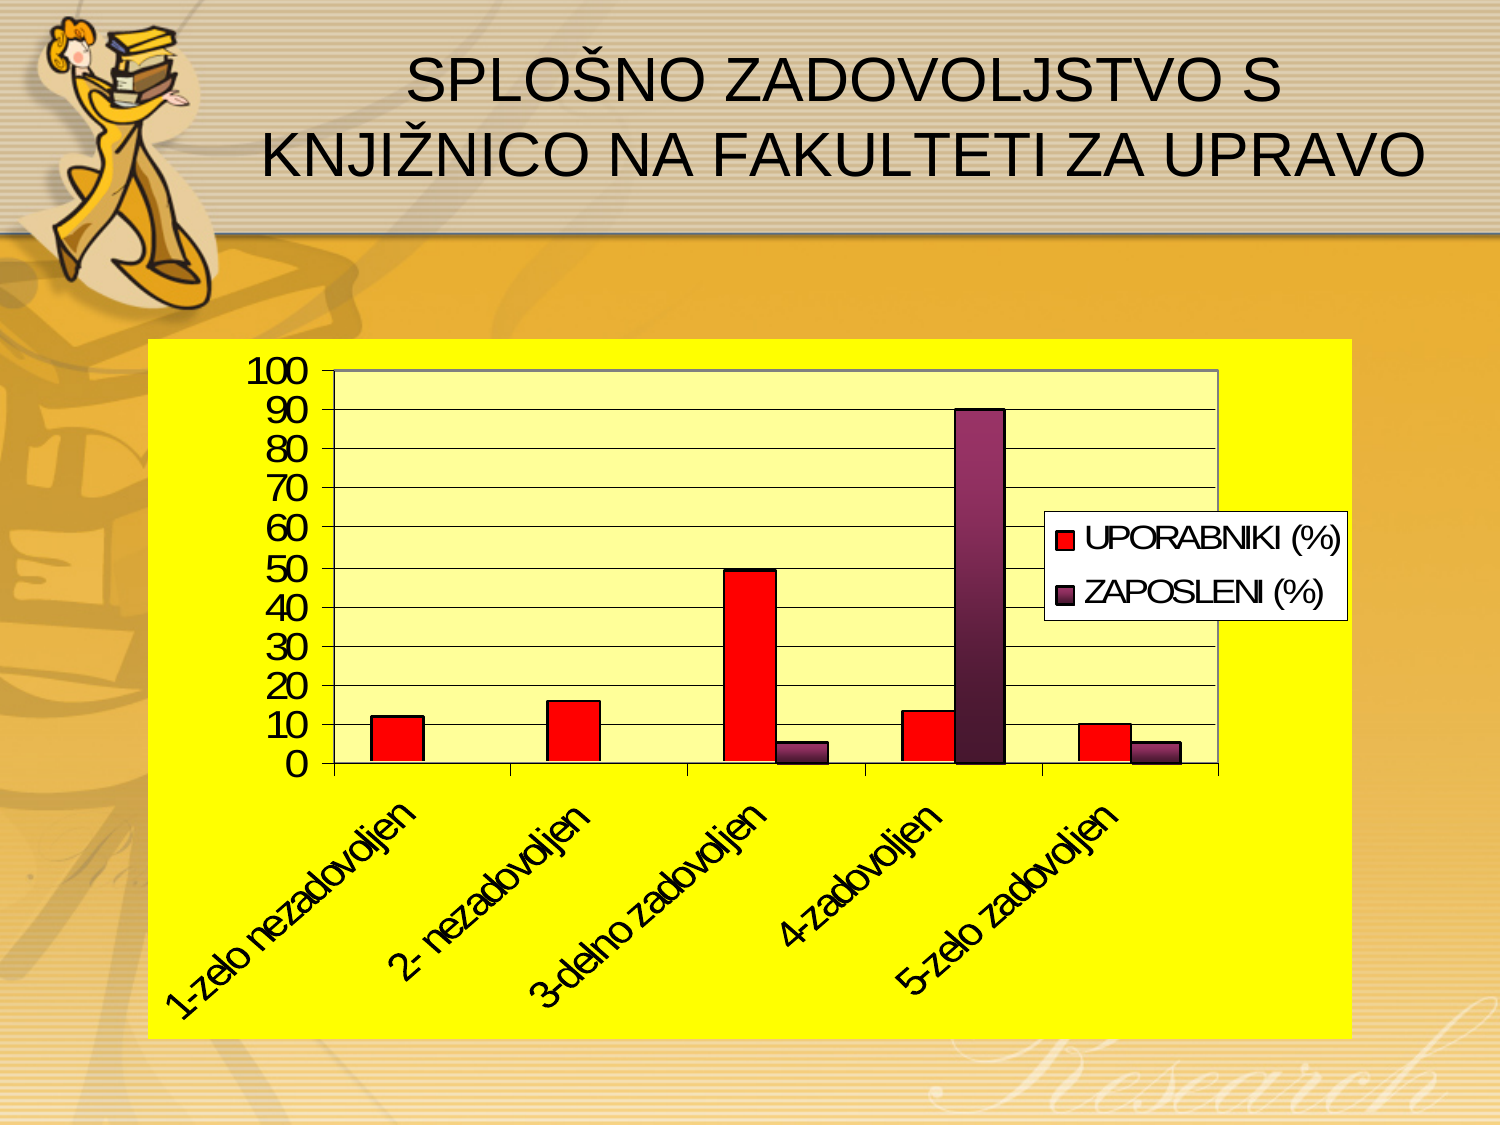

# SPLOŠNO ZADOVOLJSTVO S KNJIŽNICO NA FAKULTETI ZA UPRAVO